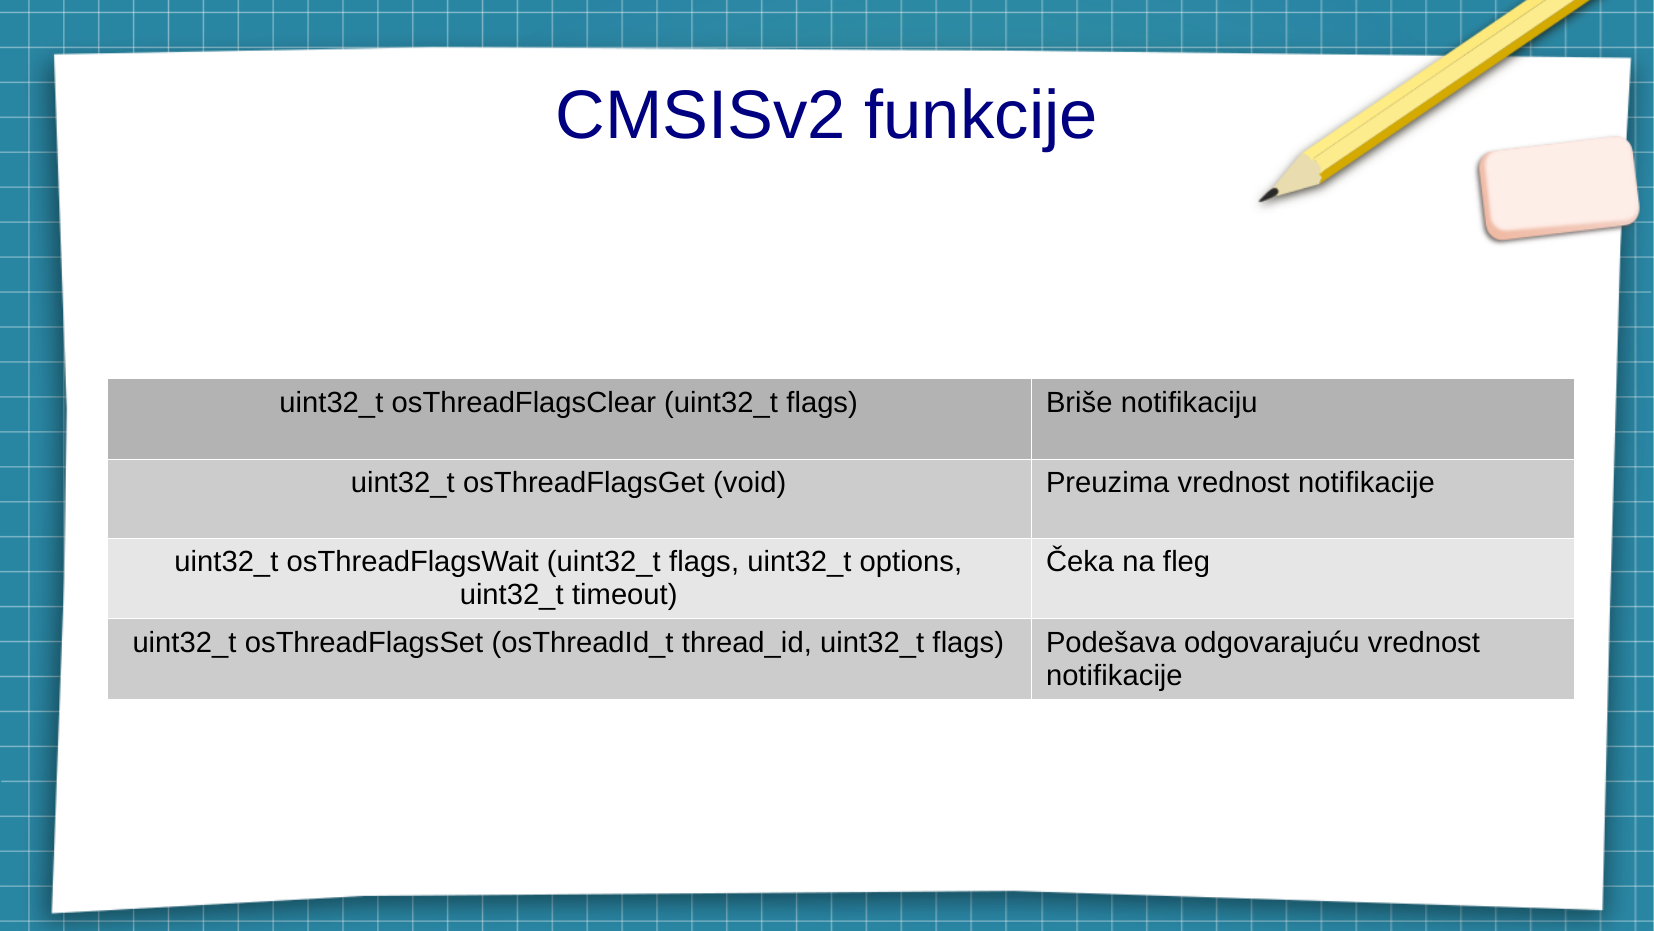

# CMSISv2 funkcije
| uint32\_t osThreadFlagsClear (uint32\_t flags) | Briše notifikaciju |
| --- | --- |
| uint32\_t osThreadFlagsGet (void) | Preuzima vrednost notifikacije |
| uint32\_t osThreadFlagsWait (uint32\_t flags, uint32\_t options, uint32\_t timeout) | Čeka na fleg |
| uint32\_t osThreadFlagsSet (osThreadId\_t thread\_id, uint32\_t flags) | Podešava odgovarajuću vrednost notifikacije |